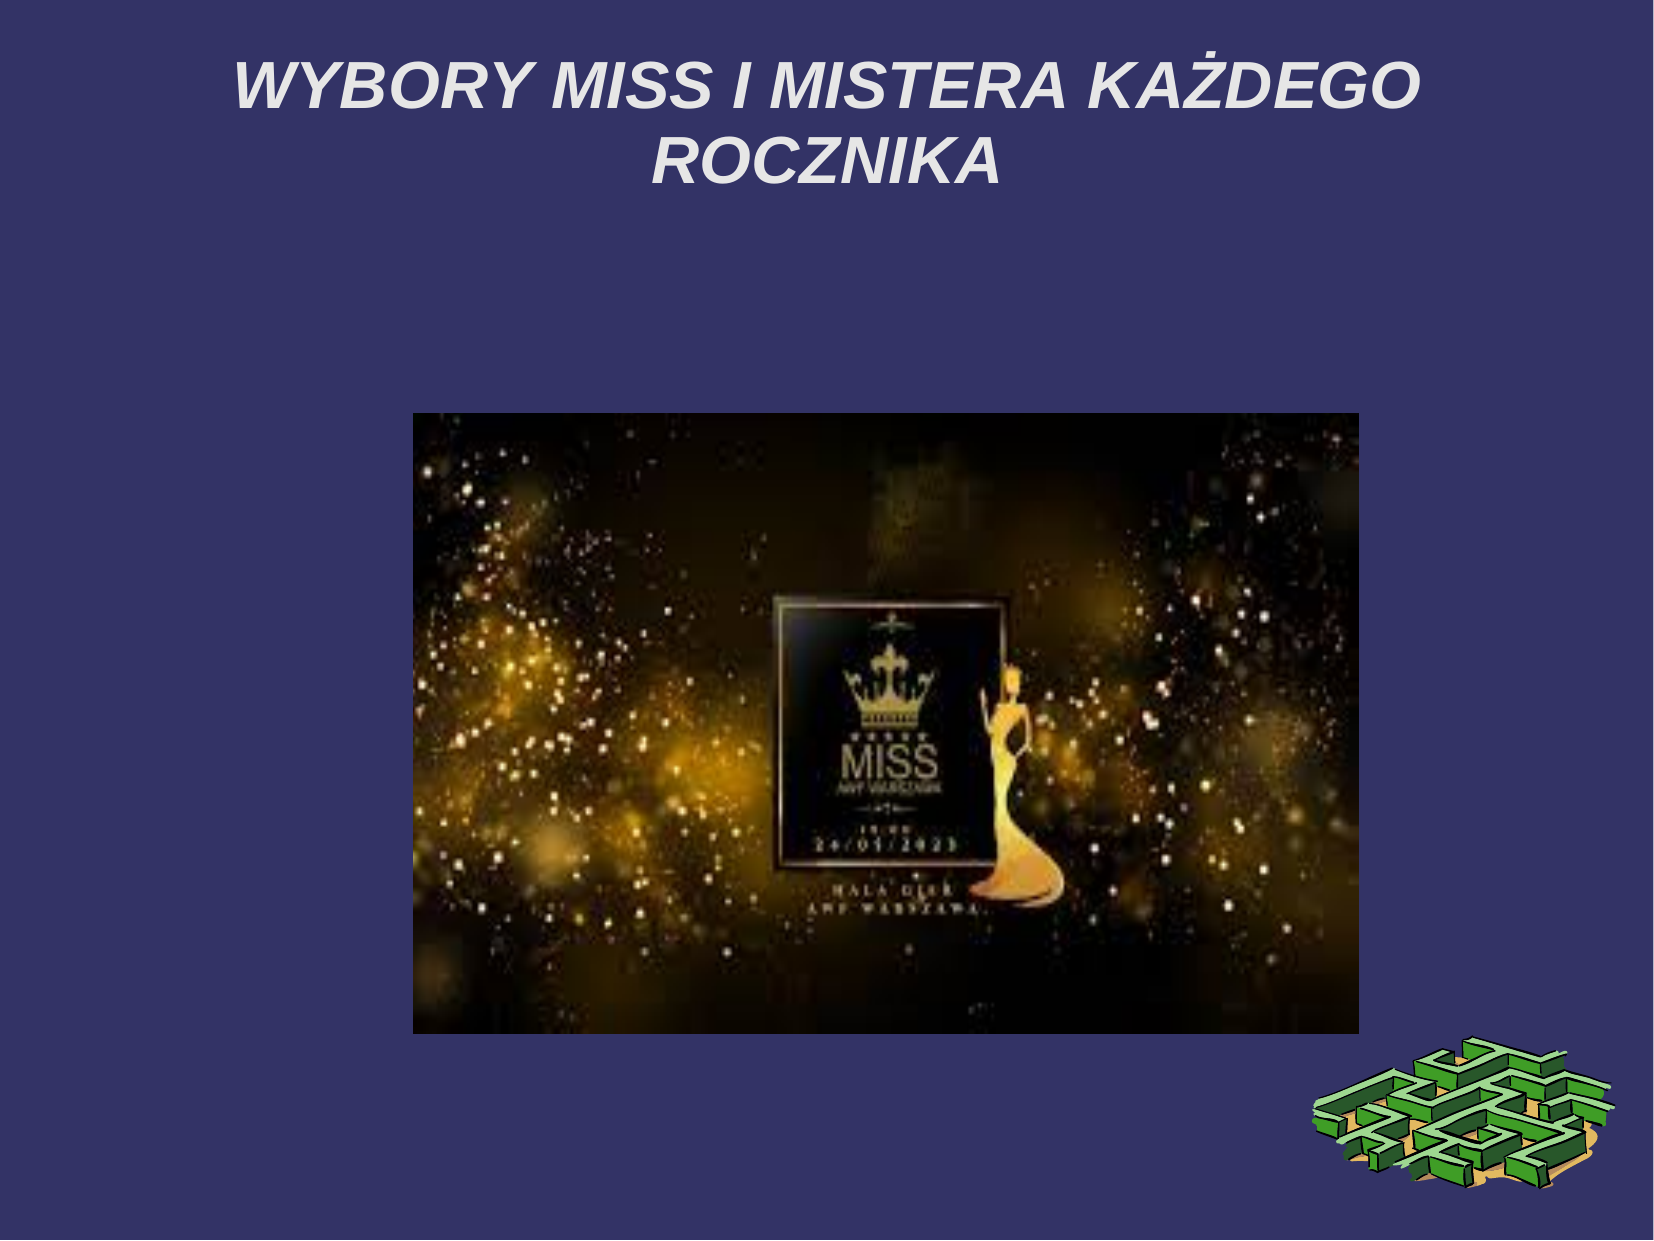

# WYBORY MISS I MISTERA KAŻDEGO ROCZNIKA